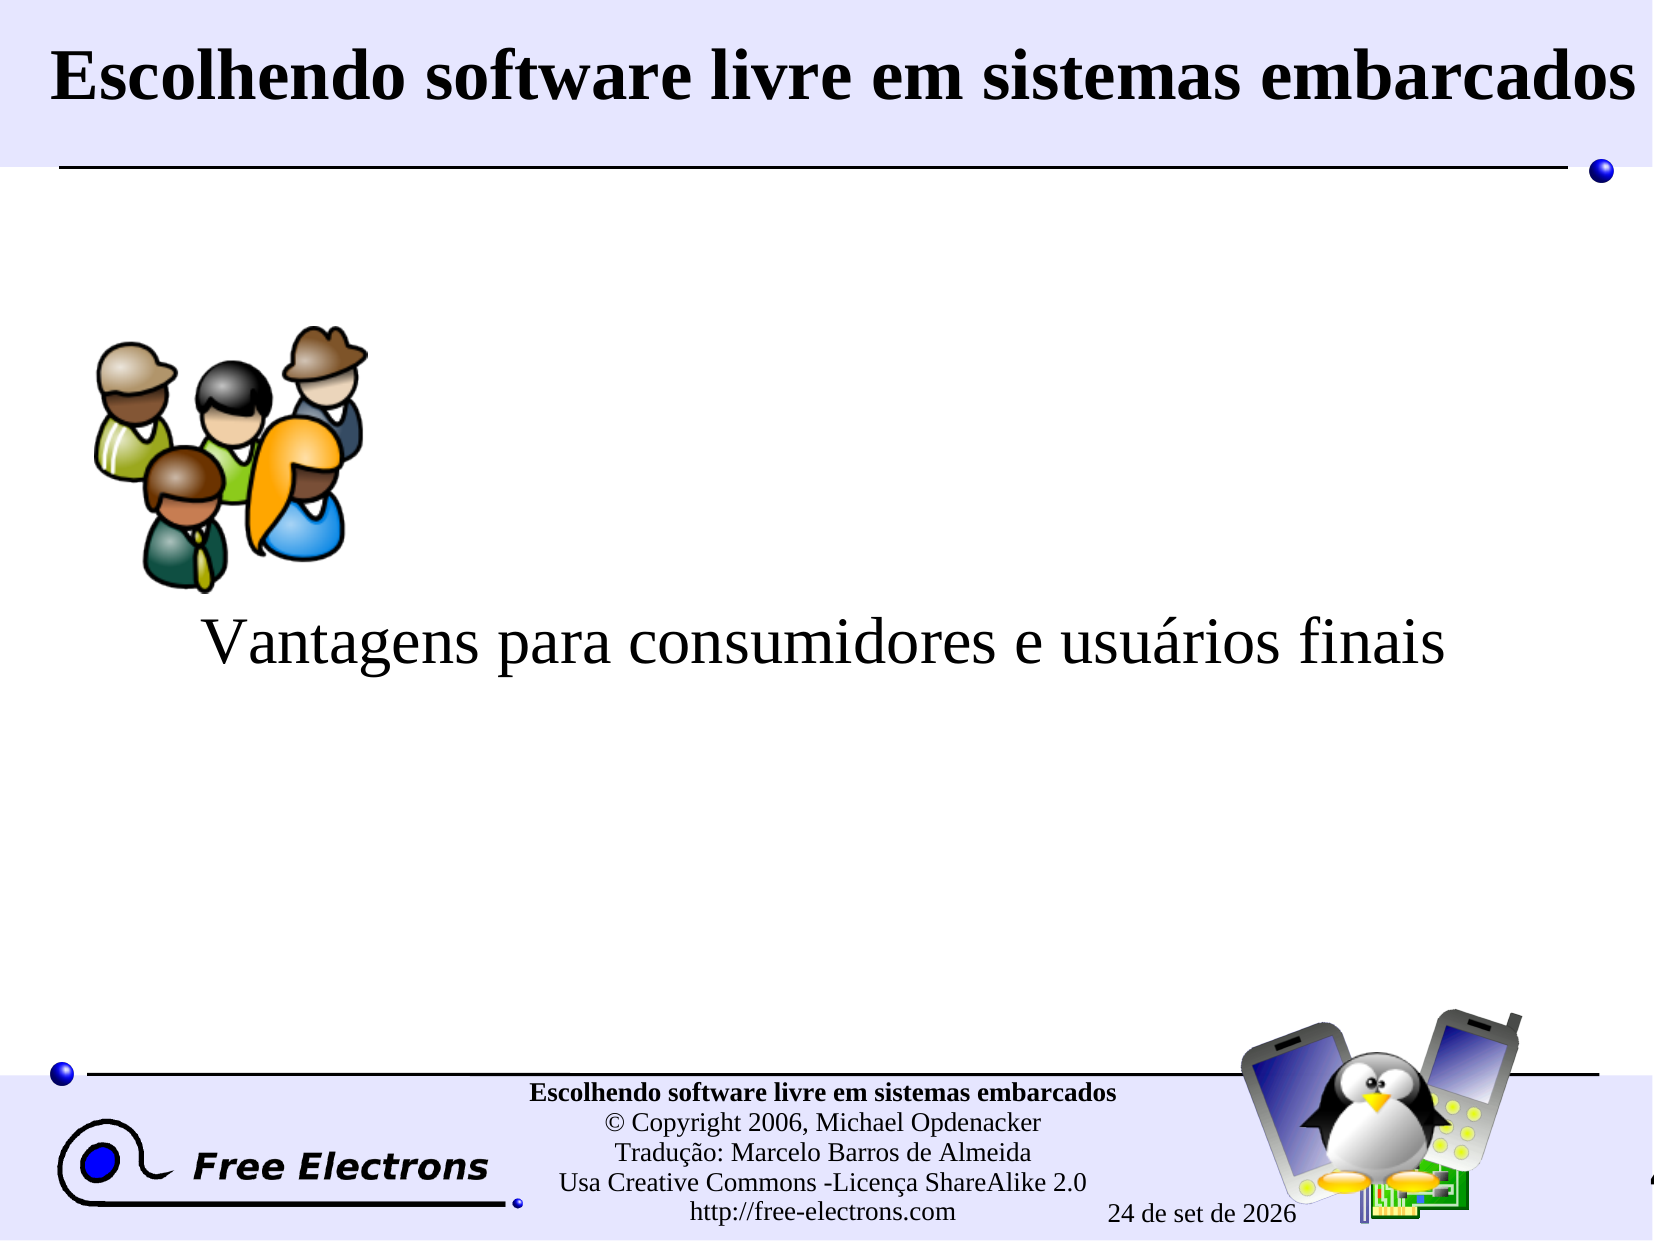

Escolhendo software livre em sistemas embarcados
# Vantagens para consumidores e usuários finais